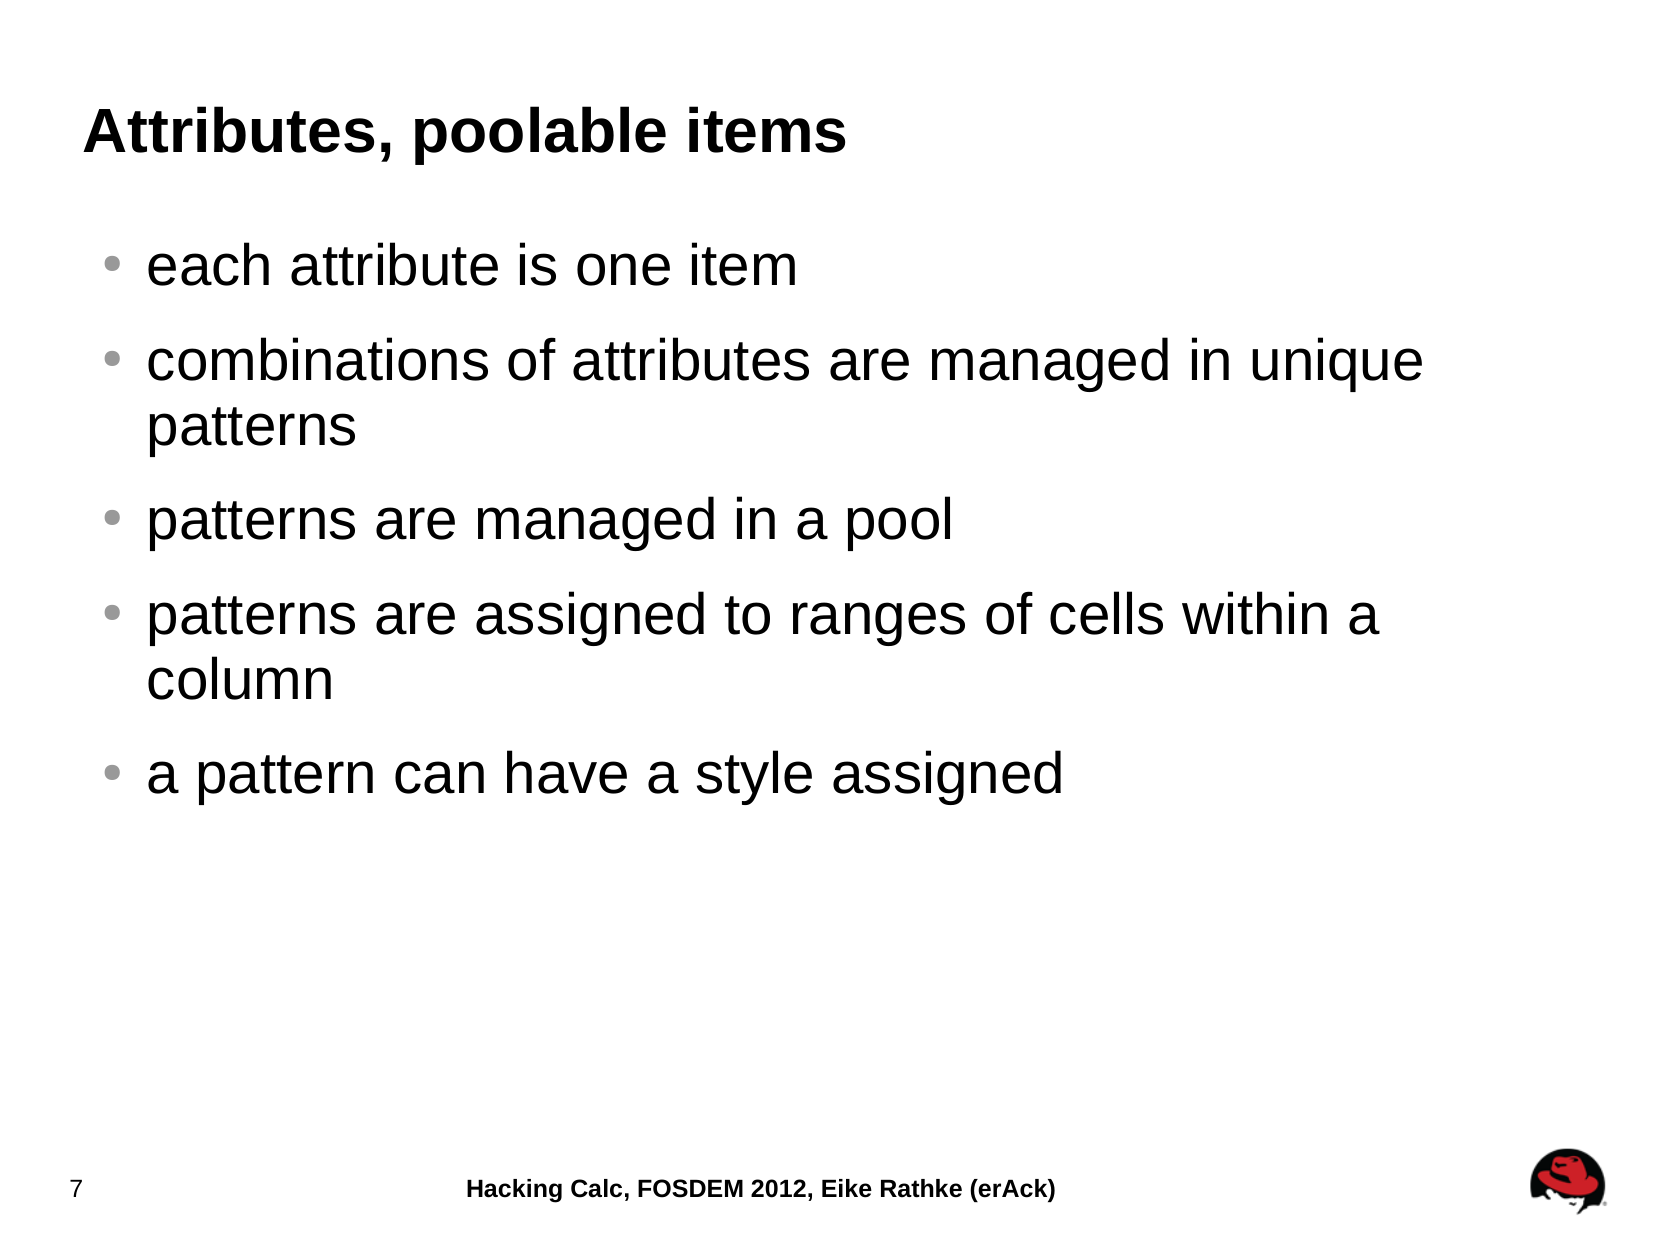

# Attributes, poolable items
each attribute is one item
combinations of attributes are managed in unique patterns
patterns are managed in a pool
patterns are assigned to ranges of cells within a column
a pattern can have a style assigned